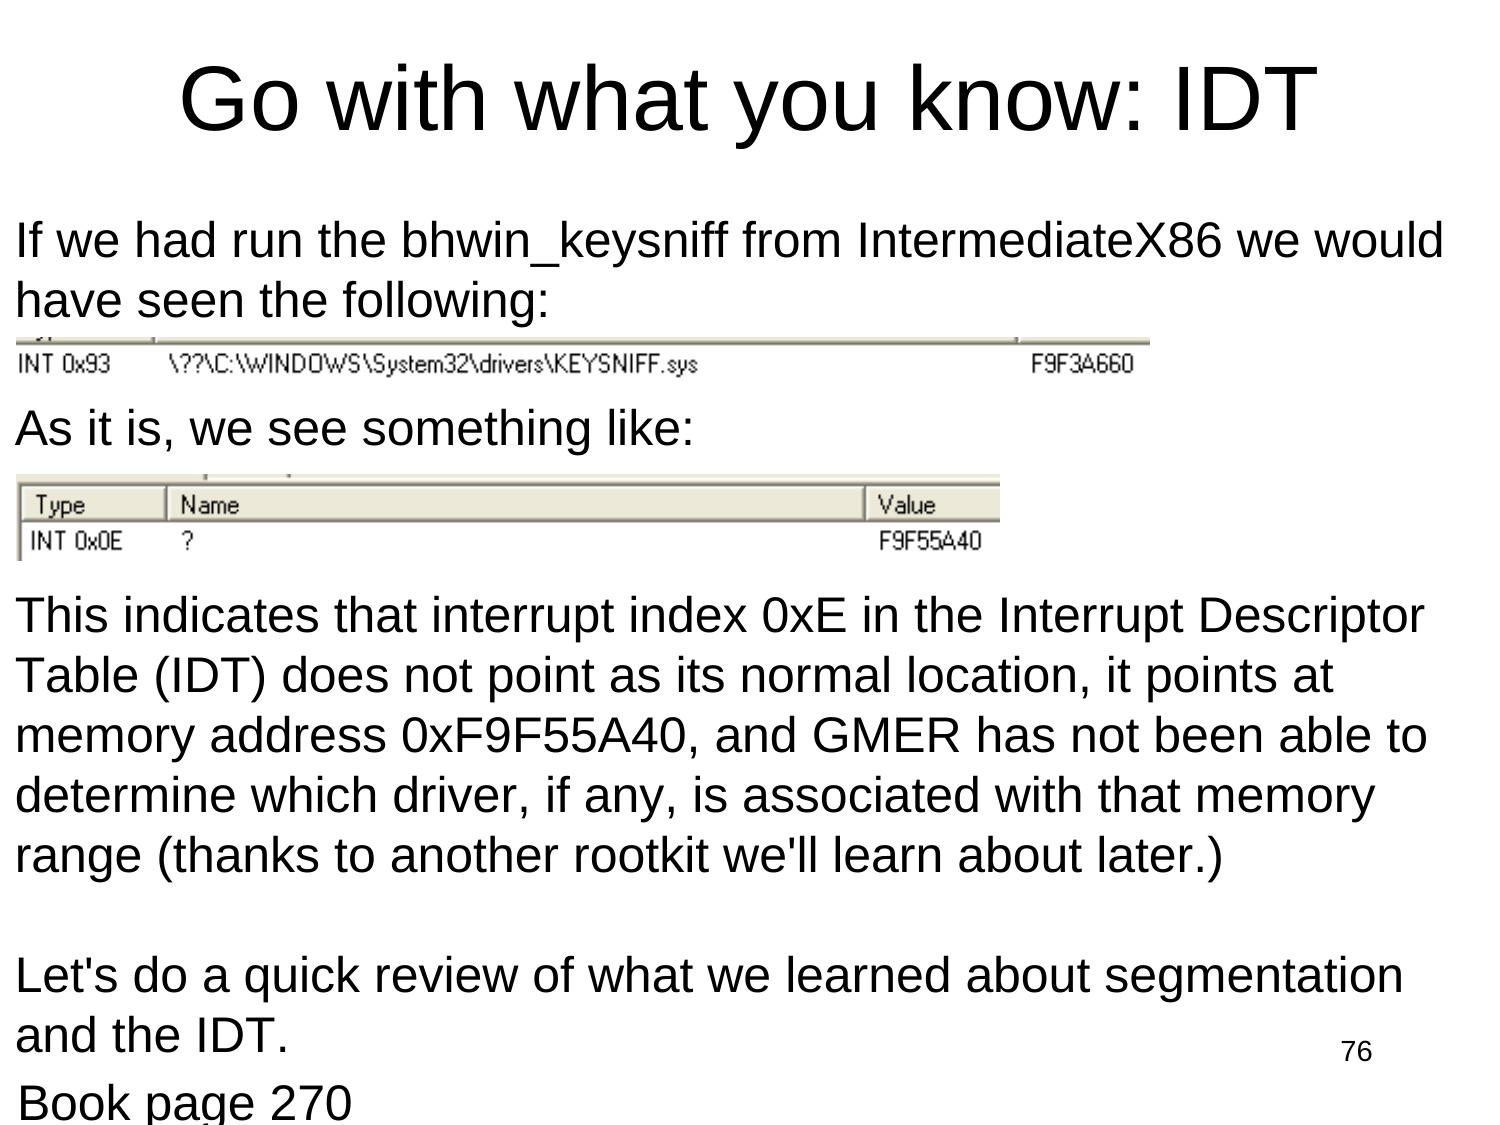

# Go with what you know: IDT
If we had run the bhwin_keysniff from IntermediateX86 we would have seen the following:
As it is, we see something like:
This indicates that interrupt index 0xE in the Interrupt Descriptor Table (IDT) does not point as its normal location, it points at memory address 0xF9F55A40, and GMER has not been able to determine which driver, if any, is associated with that memory range (thanks to another rootkit we'll learn about later.)
Let's do a quick review of what we learned about segmentation and the IDT.
Book page 270